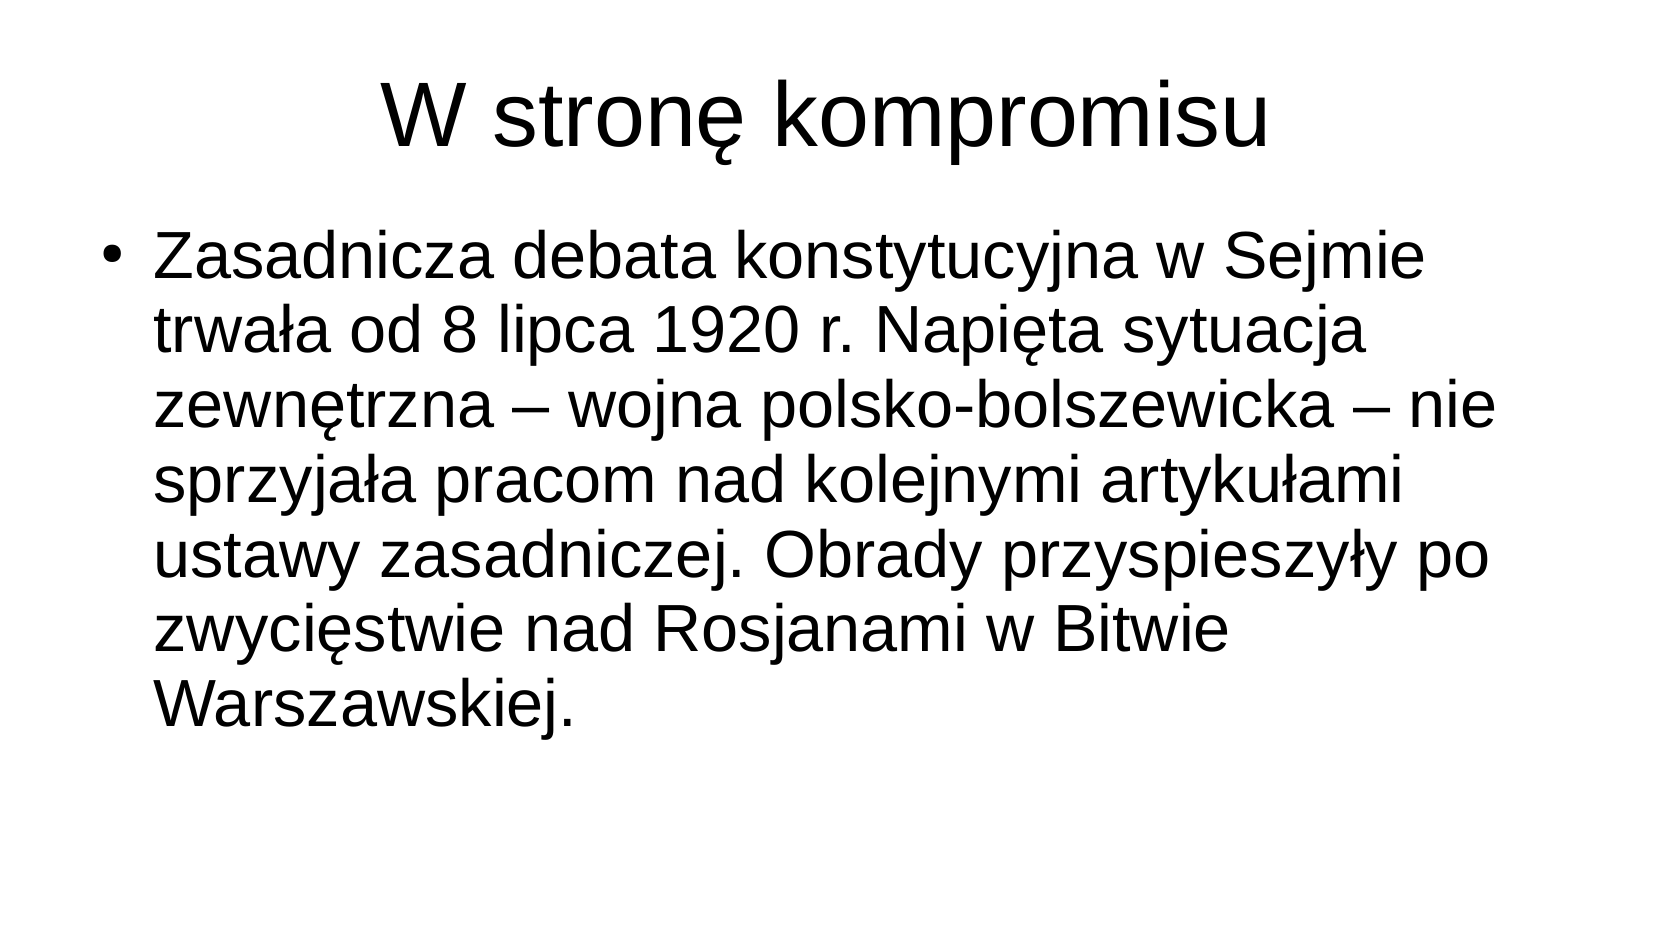

# W stronę kompromisu
Zasadnicza debata konstytucyjna w Sejmie trwała od 8 lipca 1920 r. Napięta sytuacja zewnętrzna – wojna polsko-bolszewicka – nie sprzyjała pracom nad kolejnymi artykułami ustawy zasadniczej. Obrady przyspieszyły po zwycięstwie nad Rosjanami w Bitwie Warszawskiej.